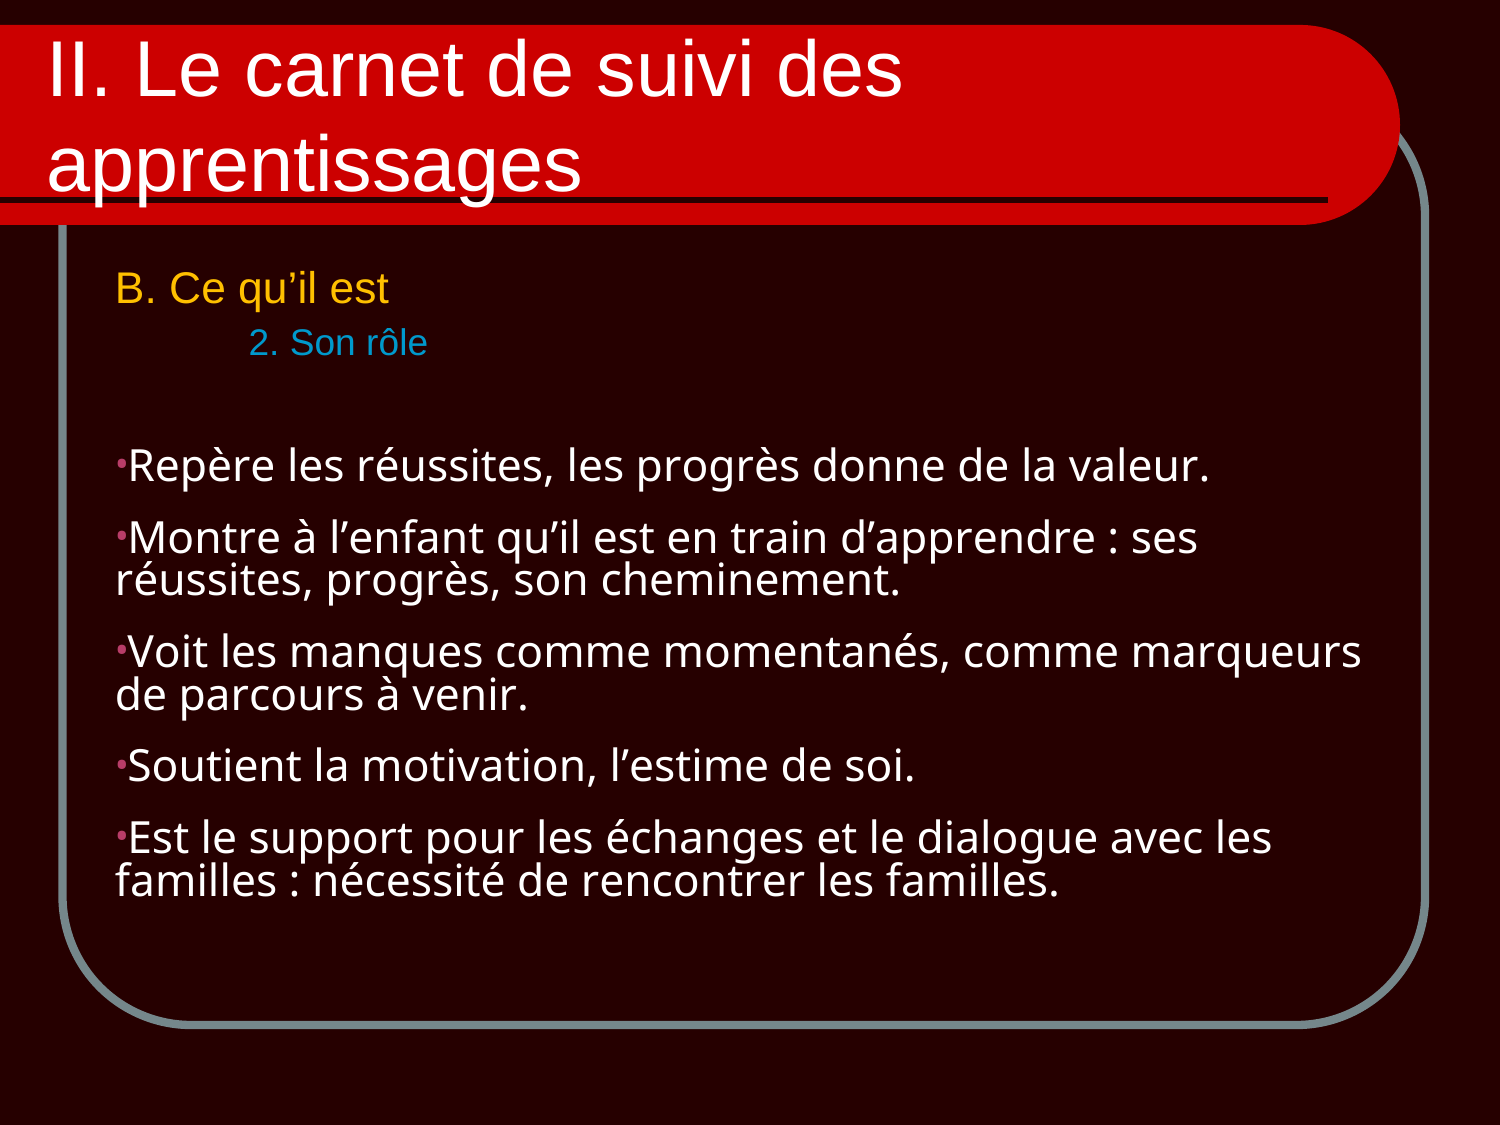

# II. Le carnet de suivi des apprentissages
B. Ce qu’il est
	2. Son rôle
Repère les réussites, les progrès donne de la valeur.
Montre à l’enfant qu’il est en train d’apprendre : ses réussites, progrès, son cheminement.
Voit les manques comme momentanés, comme marqueurs de parcours à venir.
Soutient la motivation, l’estime de soi.
Est le support pour les échanges et le dialogue avec les familles : nécessité de rencontrer les familles.